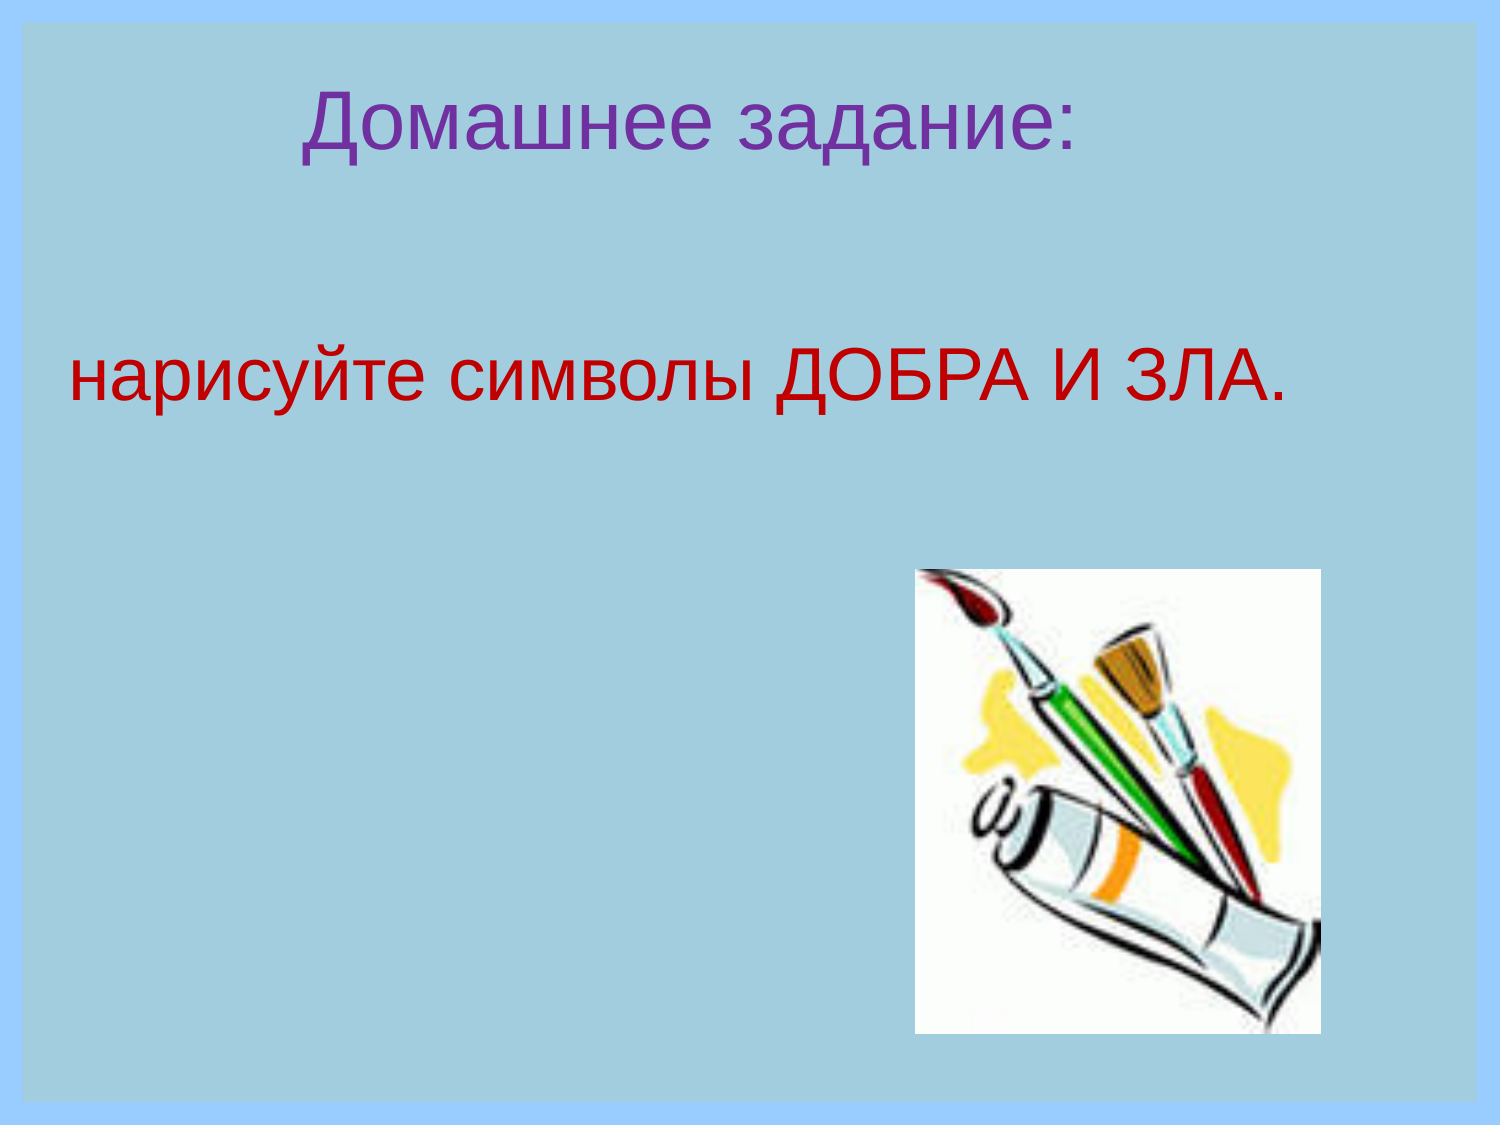

# Домашнее задание:
нарисуйте символы ДОБРА И ЗЛА.